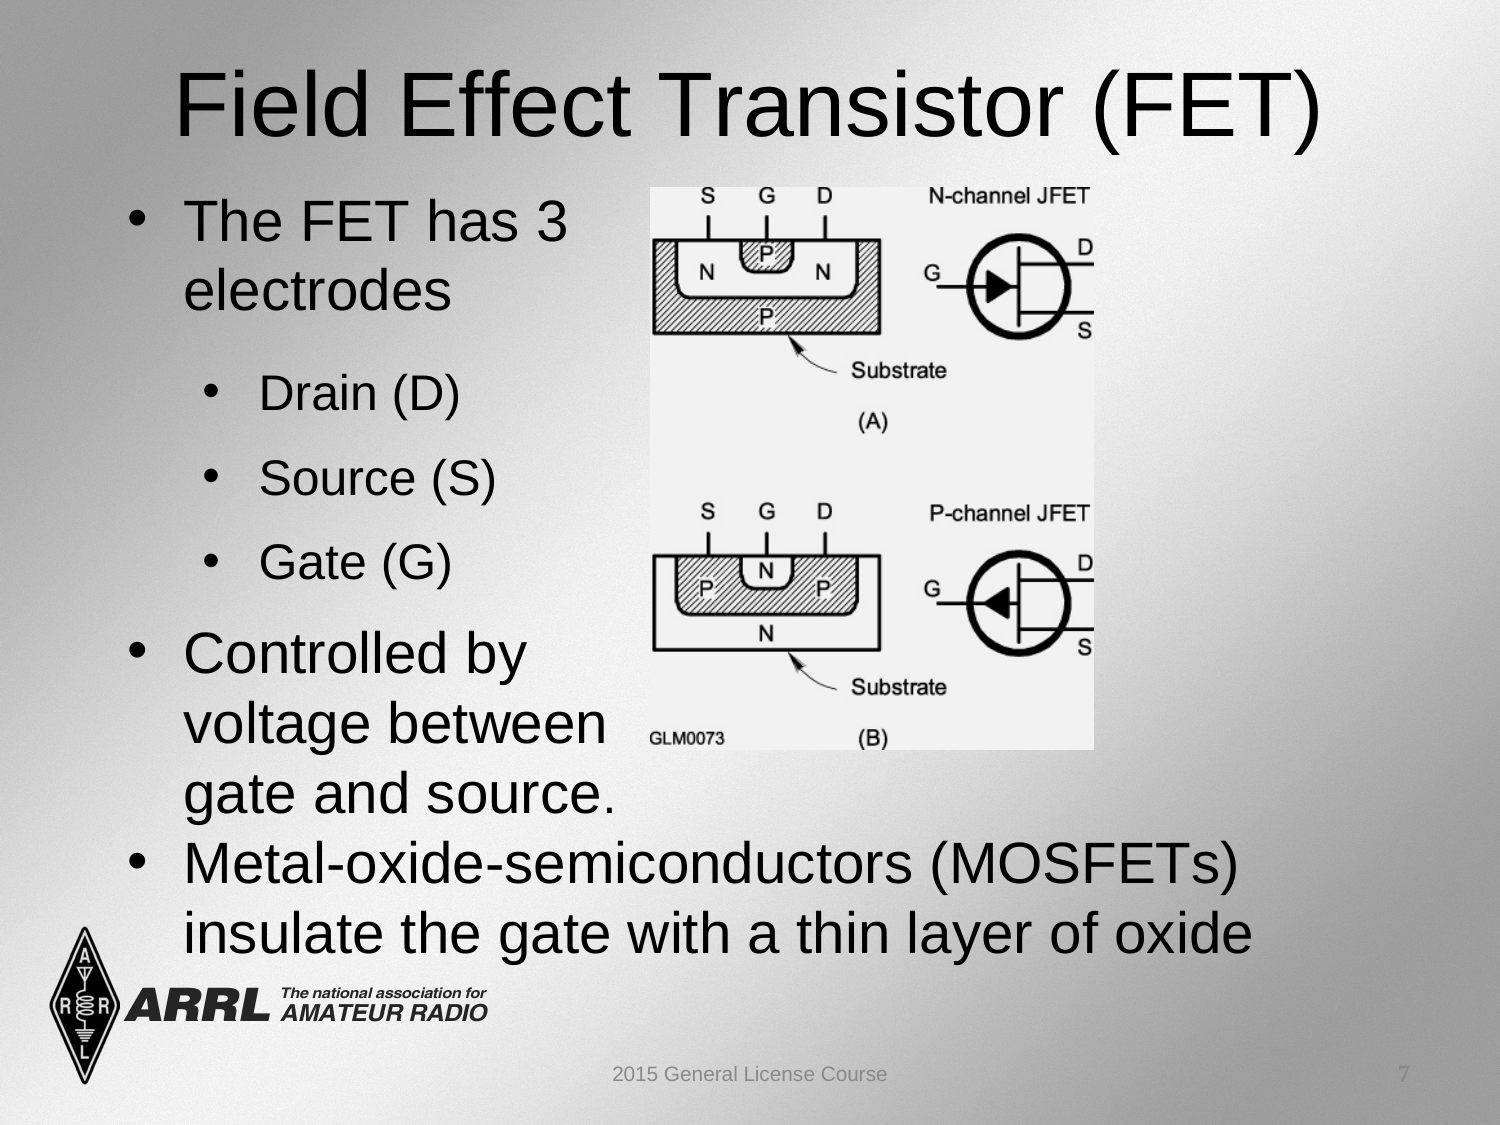

Field Effect Transistor (FET)
The FET has 3
electrodes
Drain (D)
Source (S)
Gate (G)
Controlled by voltage between gate and source.
Metal-oxide-semiconductors (MOSFETs) insulate the gate with a thin layer of oxide
2015 General License Course